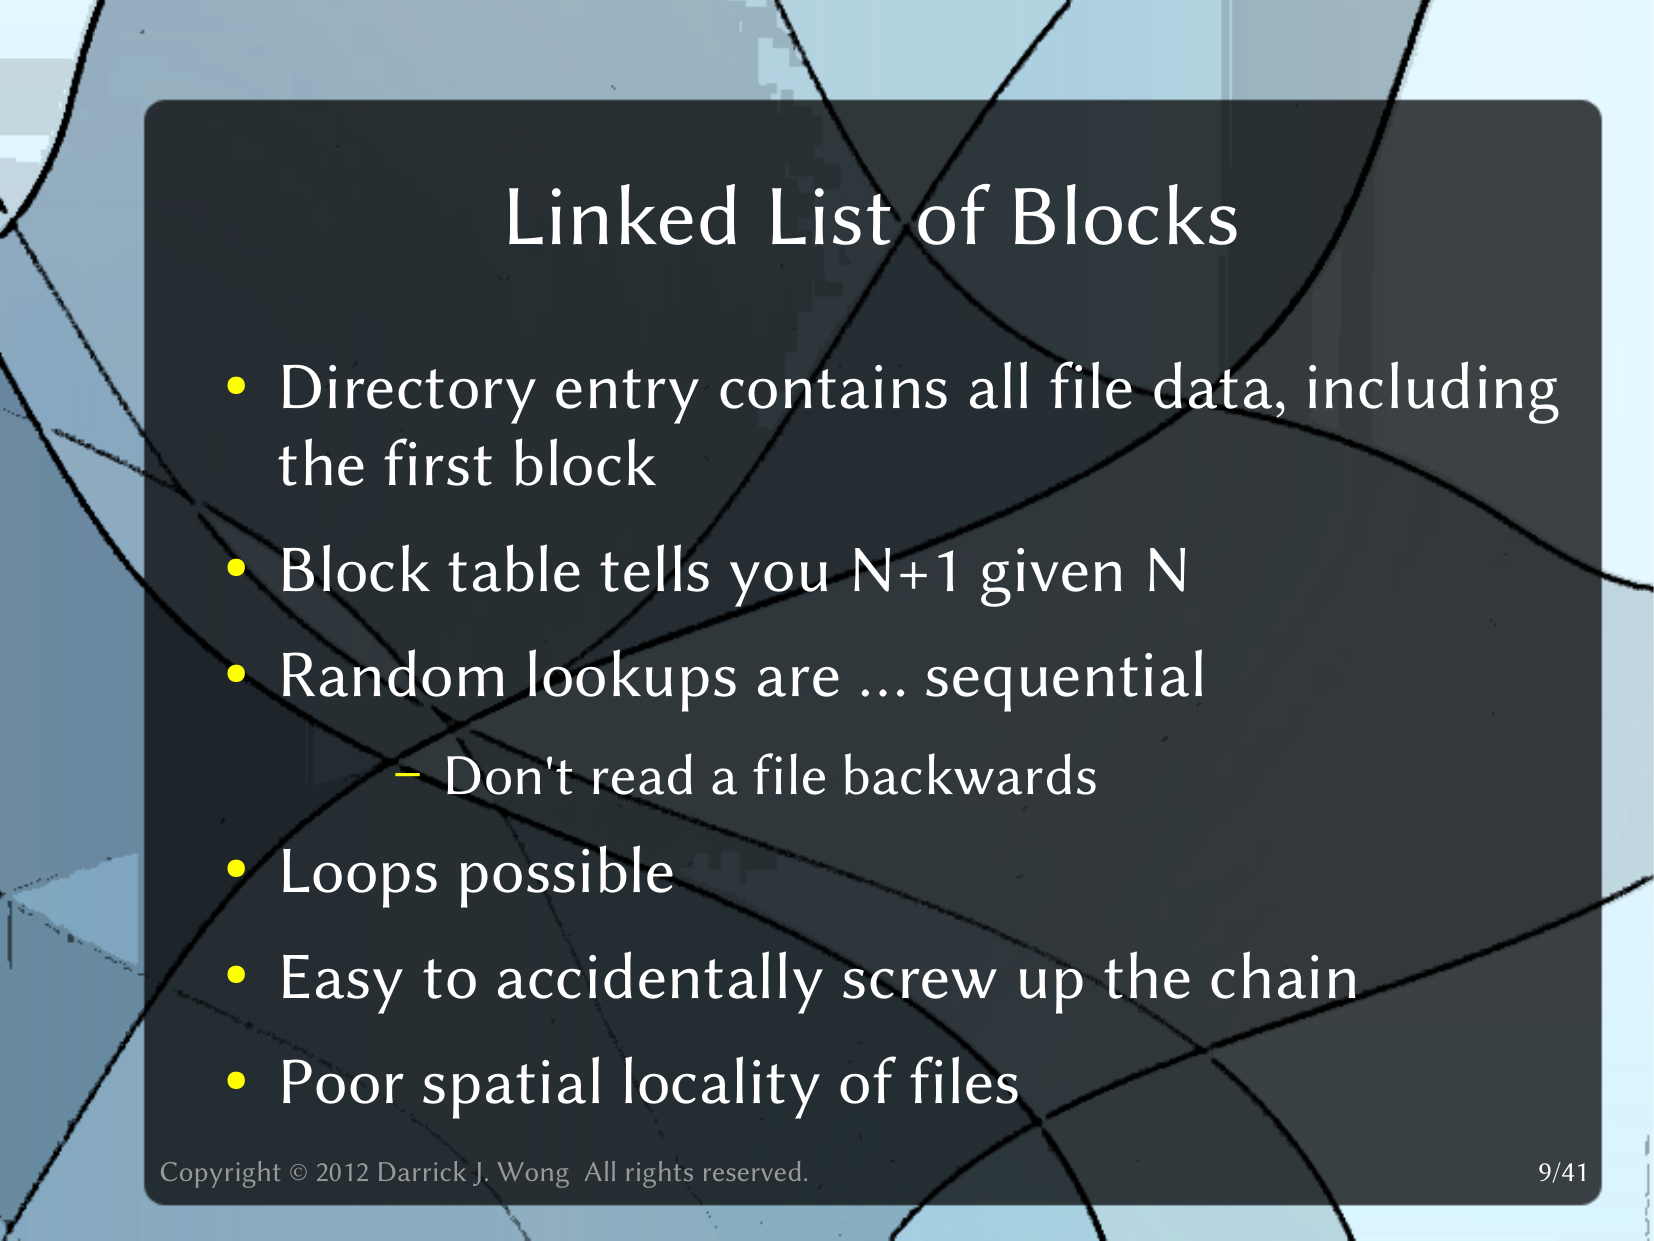

# Linked List of Blocks
Directory entry contains all file data, including the first block
Block table tells you N+1 given N
Random lookups are … sequential
Don't read a file backwards
Loops possible
Easy to accidentally screw up the chain
Poor spatial locality of files
9